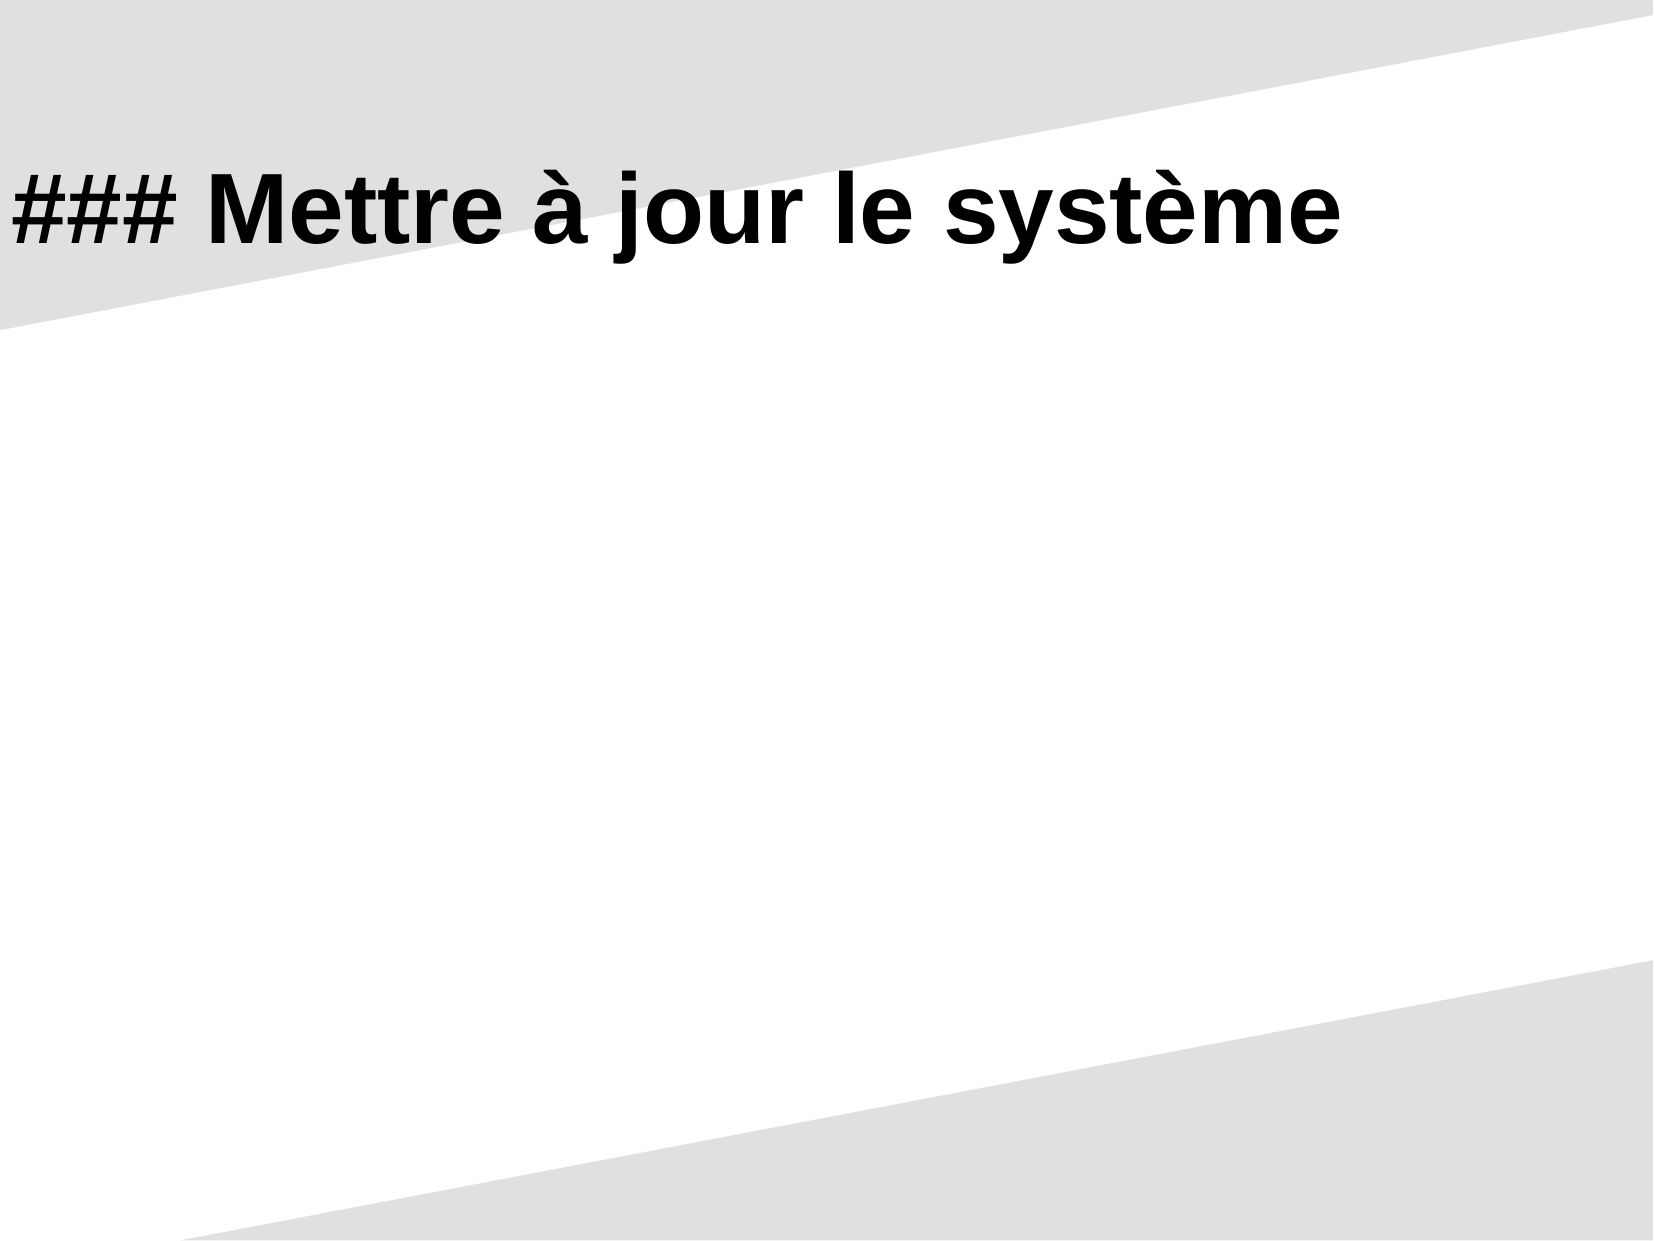

# ### Mettre à jour le système